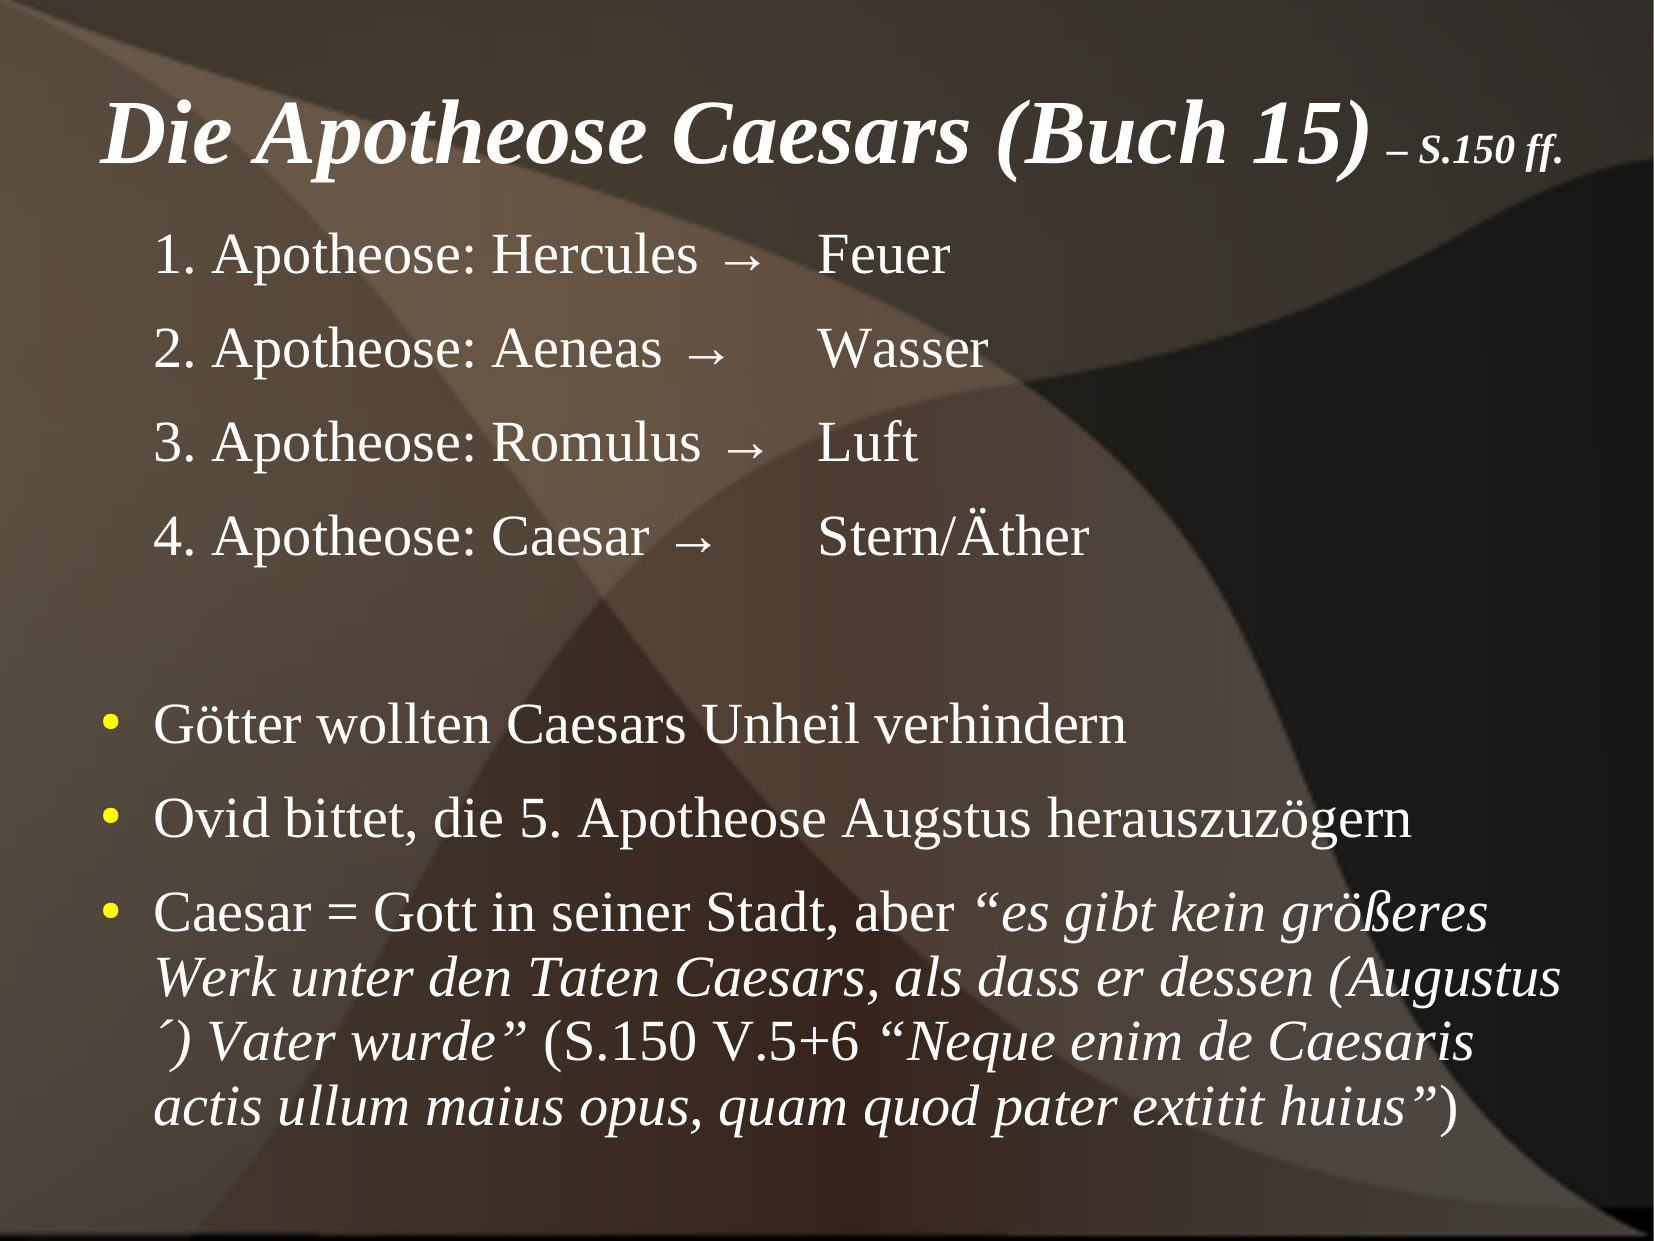

# Die Apotheose Caesars (Buch 15) – S.150 ff.
1. Apotheose: Hercules →	Feuer
2. Apotheose: Aeneas →		Wasser
3. Apotheose: Romulus →	Luft
4. Apotheose: Caesar →		Stern/Äther
Götter wollten Caesars Unheil verhindern
Ovid bittet, die 5. Apotheose Augstus herauszuzögern
Caesar = Gott in seiner Stadt, aber “es gibt kein größeres Werk unter den Taten Caesars, als dass er dessen (Augustus´) Vater wurde” (S.150 V.5+6 “Neque enim de Caesaris actis ullum maius opus, quam quod pater extitit huius”)